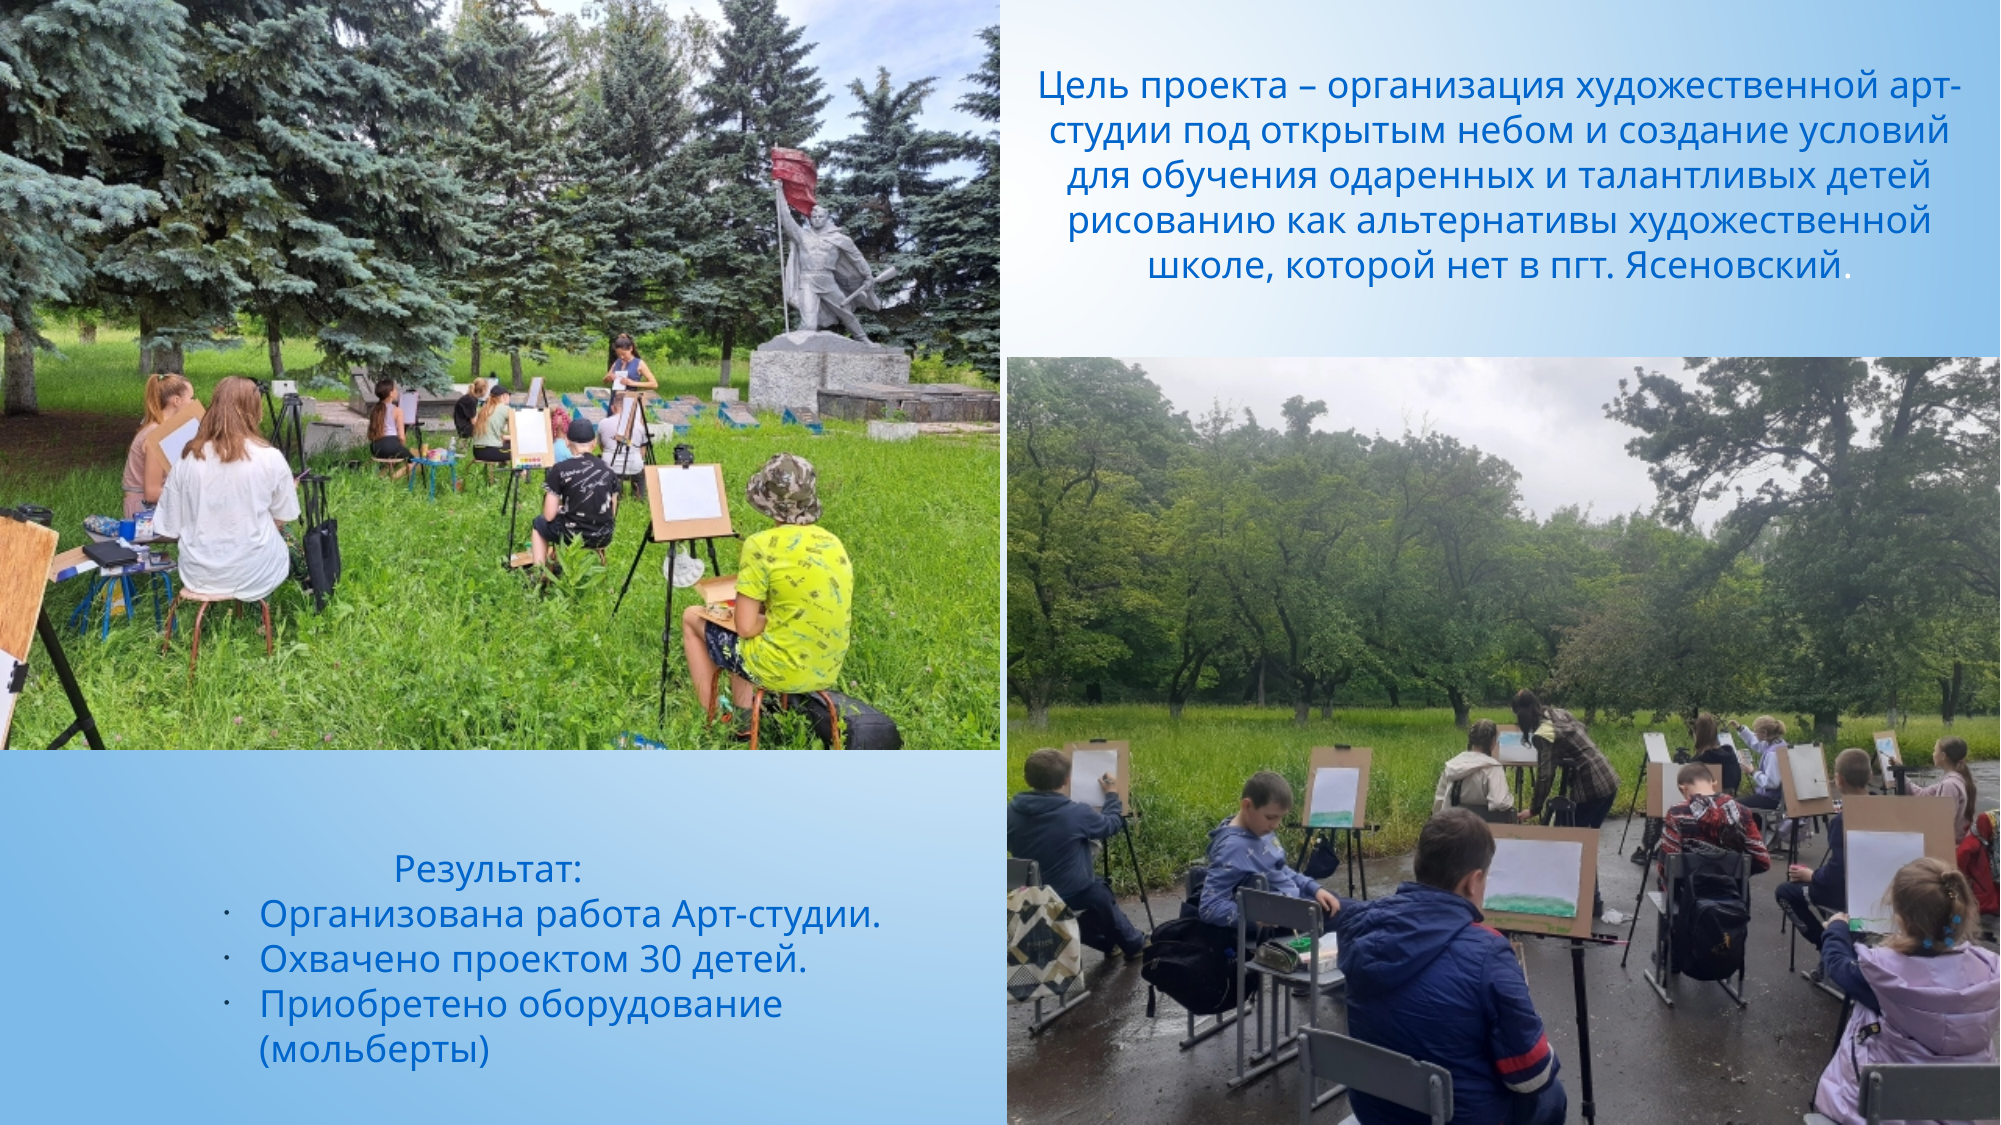

Цель проекта – организация художественной арт-студии под открытым небом и создание условий для обучения одаренных и талантливых детей рисованию как альтернативы художественной школе, которой нет в пгт. Ясеновский.
Результат:
Организована работа Арт-студии.
Охвачено проектом 30 детей.
Приобретено оборудование (мольберты)